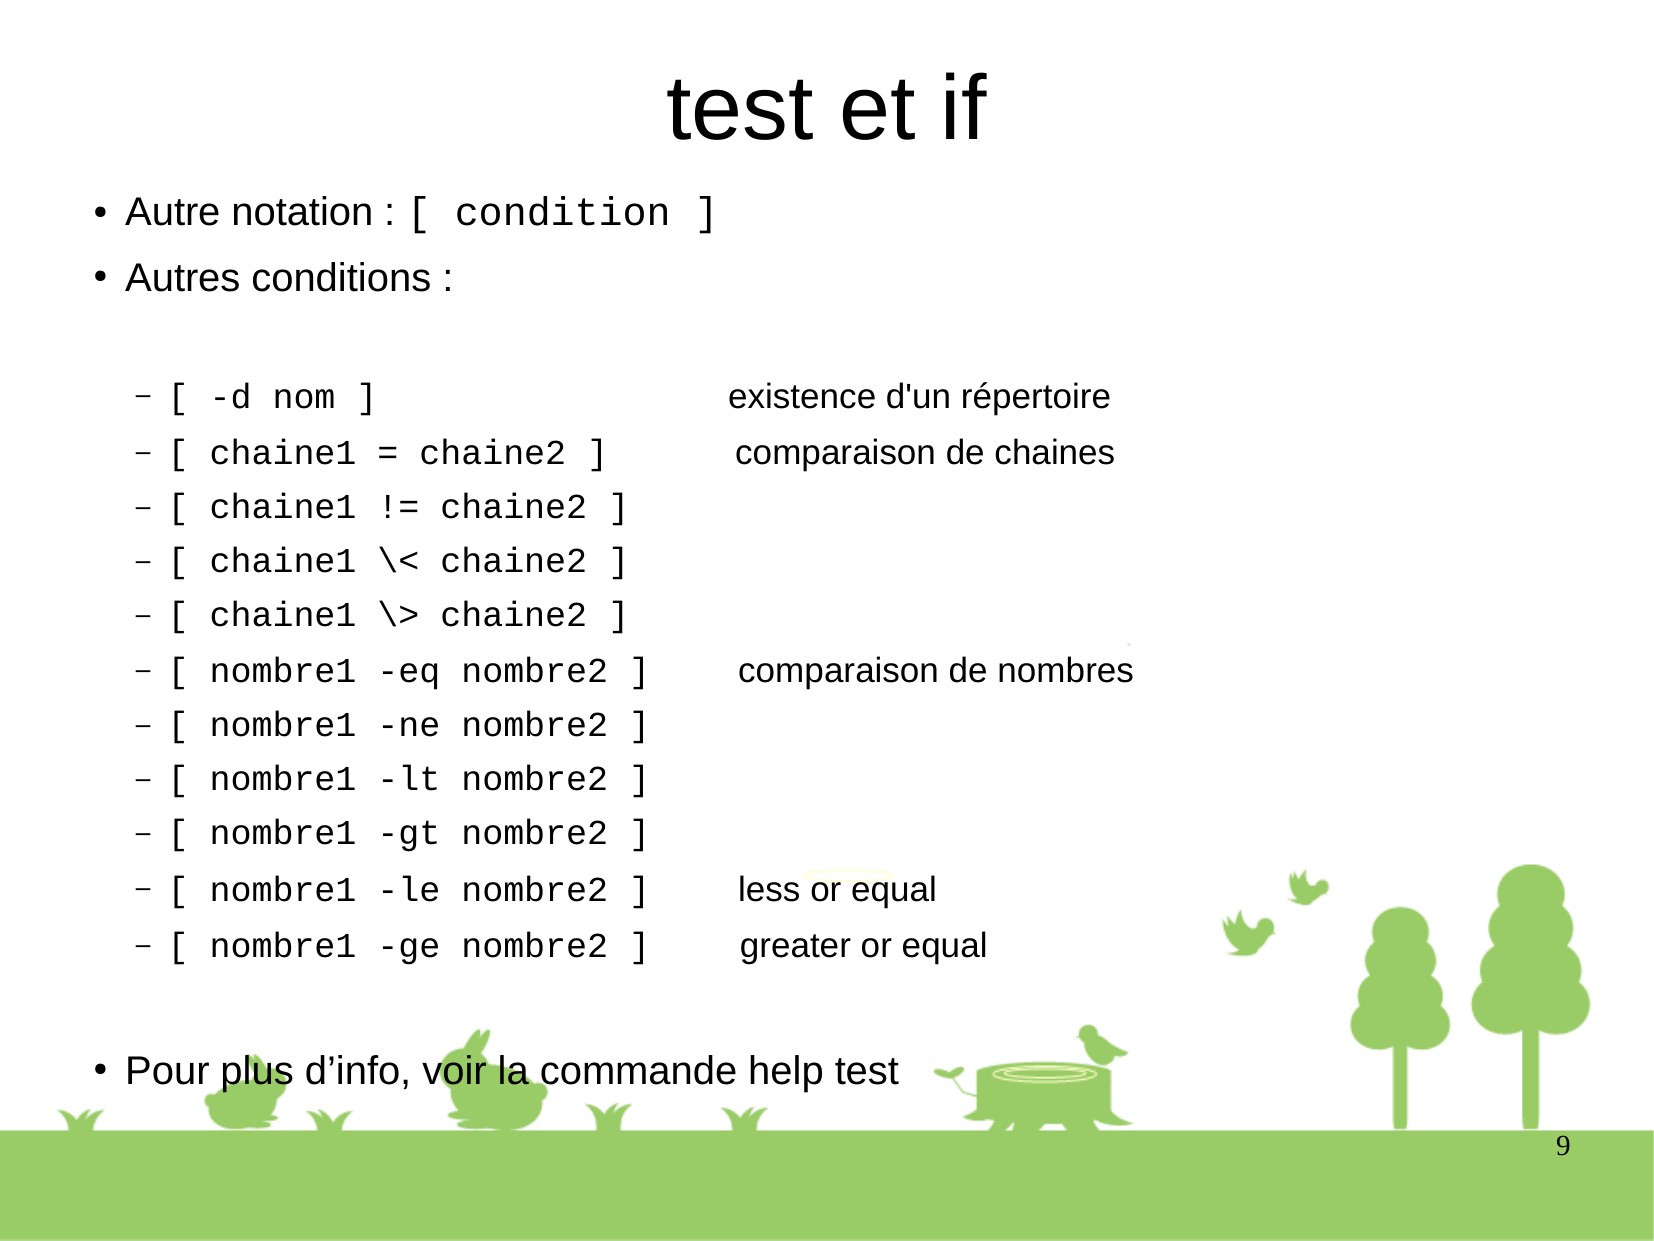

# test et if
Autre notation : [ condition ]
Autres conditions :
[ -d nom ] existence d'un répertoire
[ chaine1 = chaine2 ] comparaison de chaines
[ chaine1 != chaine2 ]
[ chaine1 \< chaine2 ]
[ chaine1 \> chaine2 ]
[ nombre1 -eq nombre2 ] comparaison de nombres
[ nombre1 -ne nombre2 ]
[ nombre1 -lt nombre2 ]
[ nombre1 -gt nombre2 ]
[ nombre1 -le nombre2 ] less or equal
[ nombre1 -ge nombre2 ] greater or equal
Pour plus d’info, voir la commande help test
9